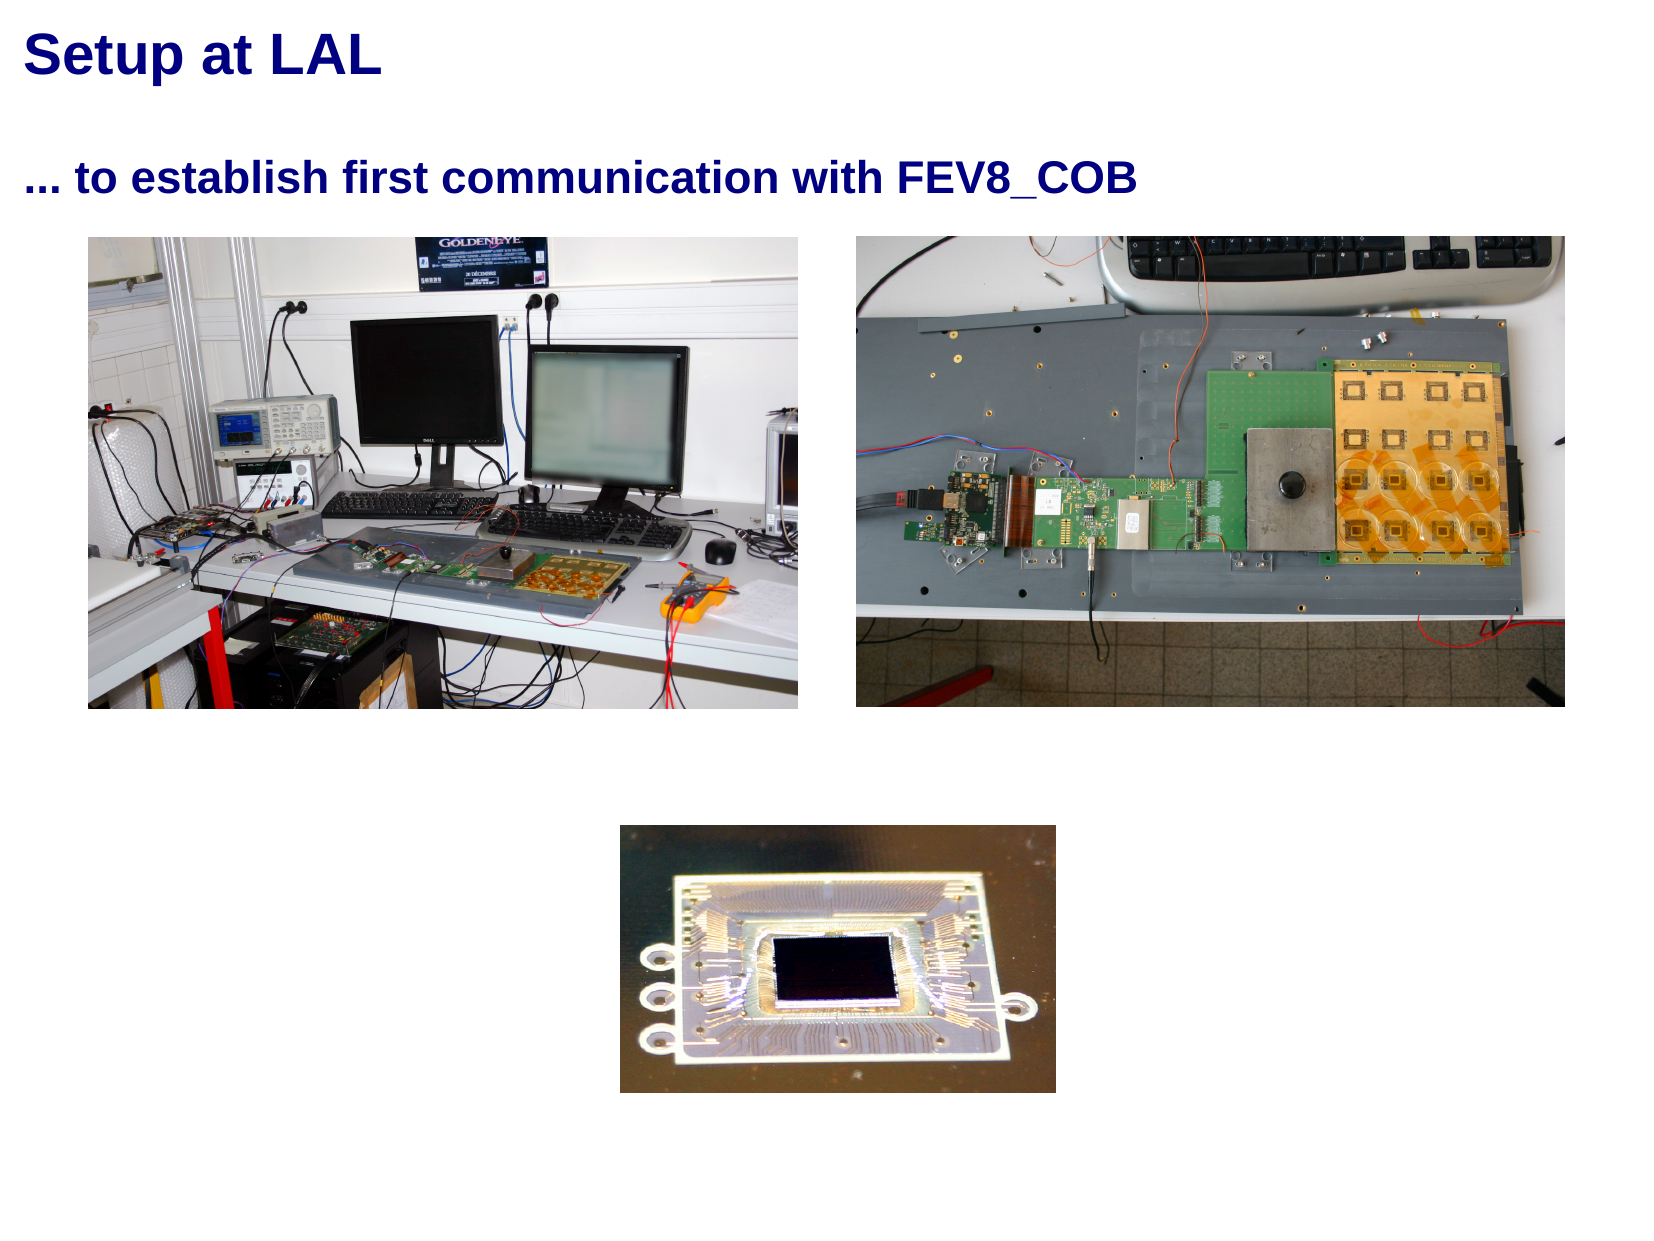

# Setup at LAL ... to establish first communication with FEV8_COB